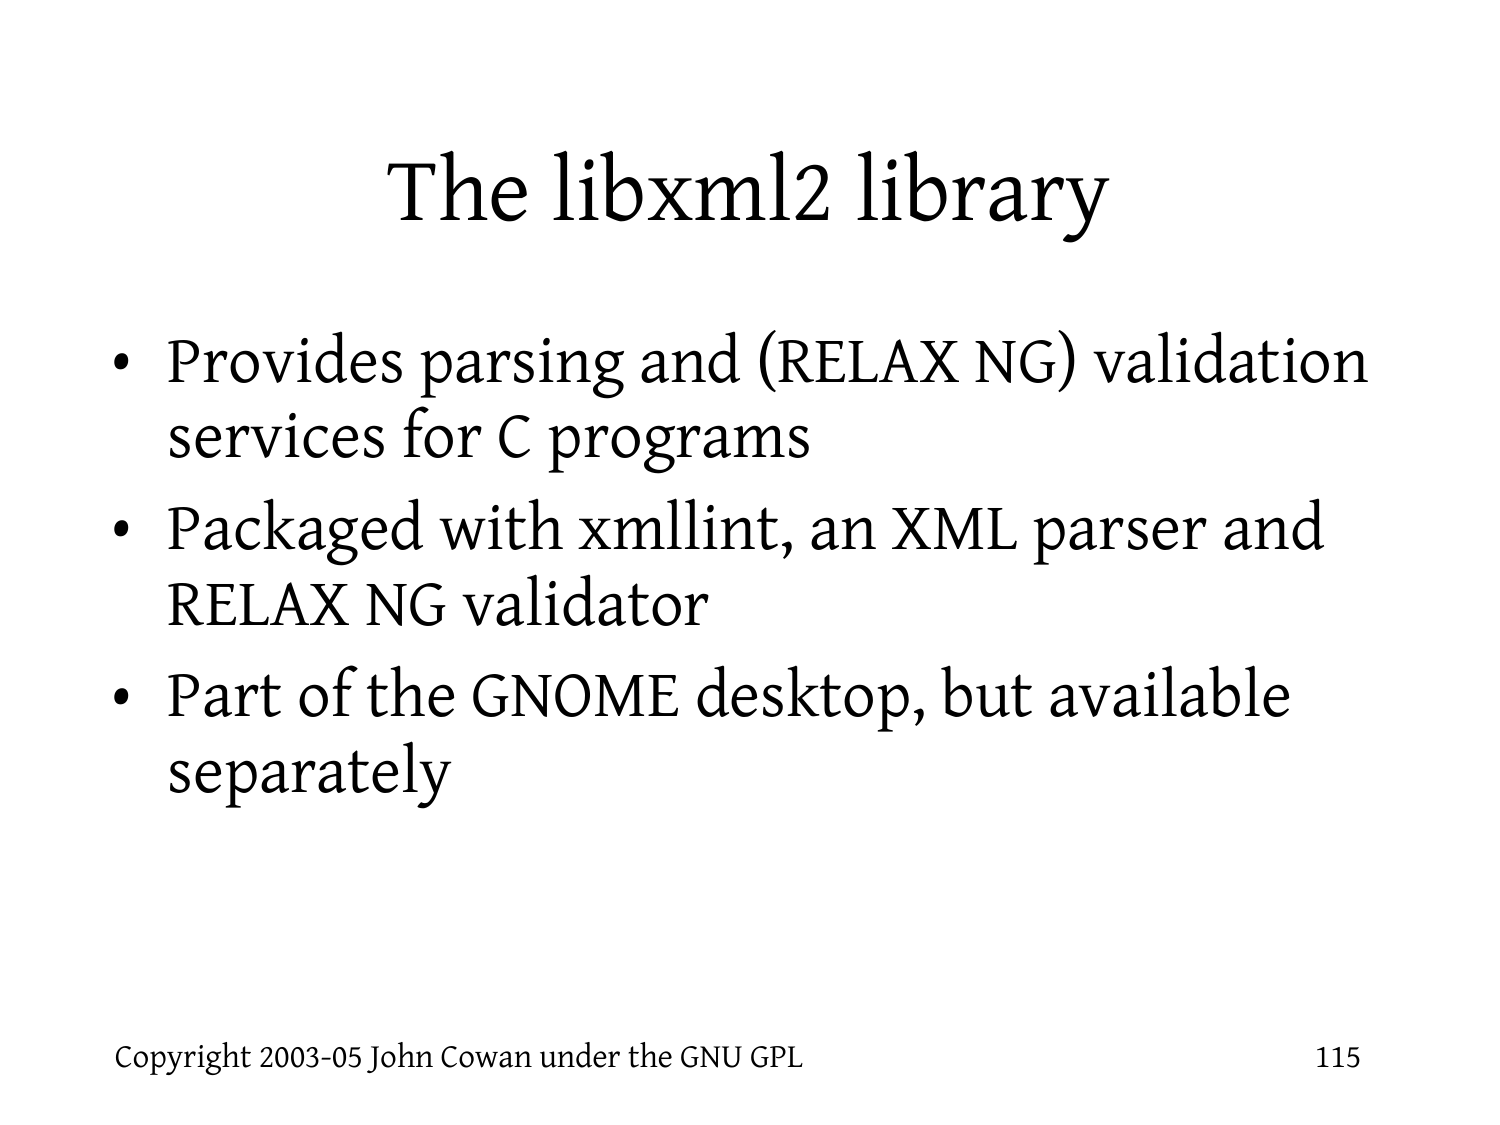

# The libxml2 library
Provides parsing and (RELAX NG) validation services for C programs
Packaged with xmllint, an XML parser and RELAX NG validator
Part of the GNOME desktop, but available separately